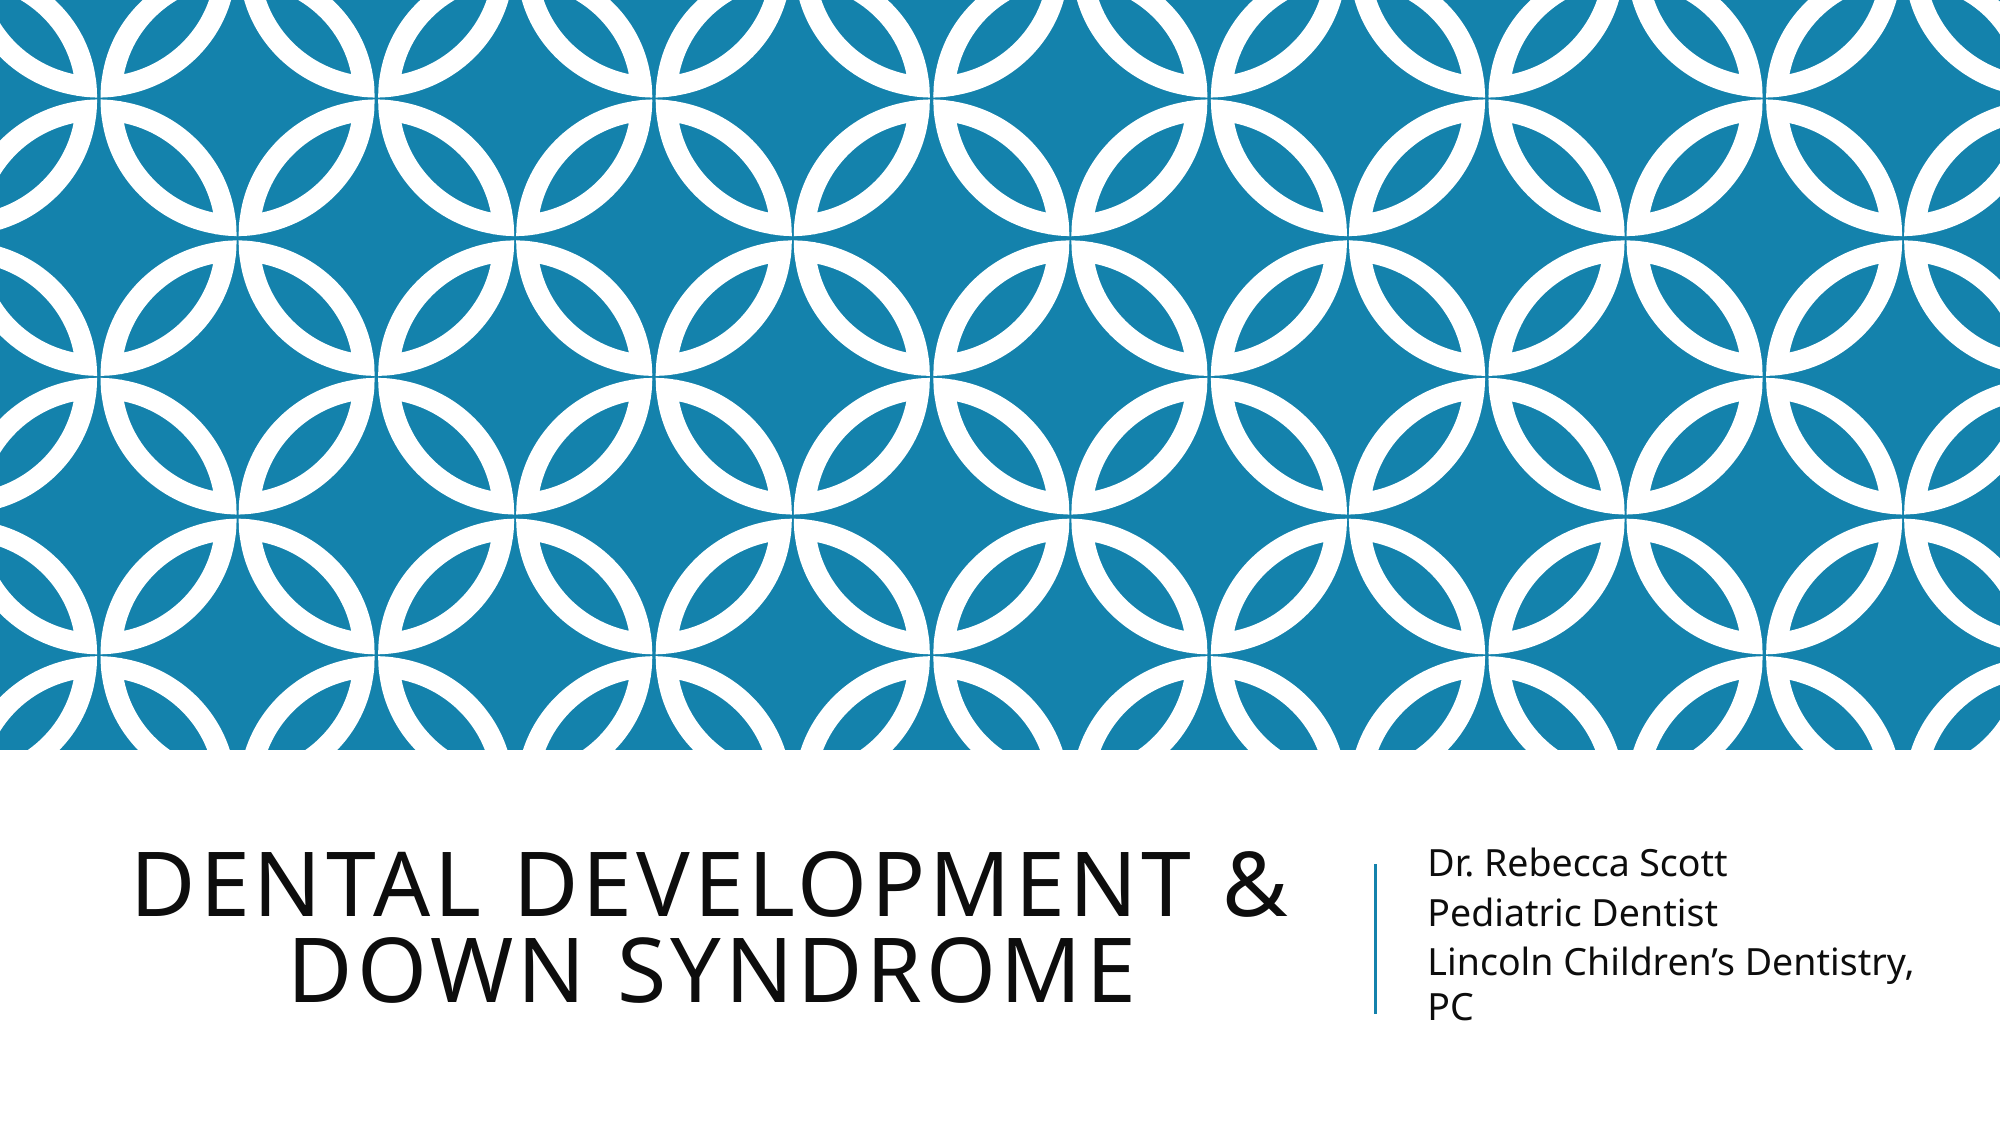

# Dental development & Down Syndrome
Dr. Rebecca Scott
Pediatric Dentist
Lincoln Children’s Dentistry, PC